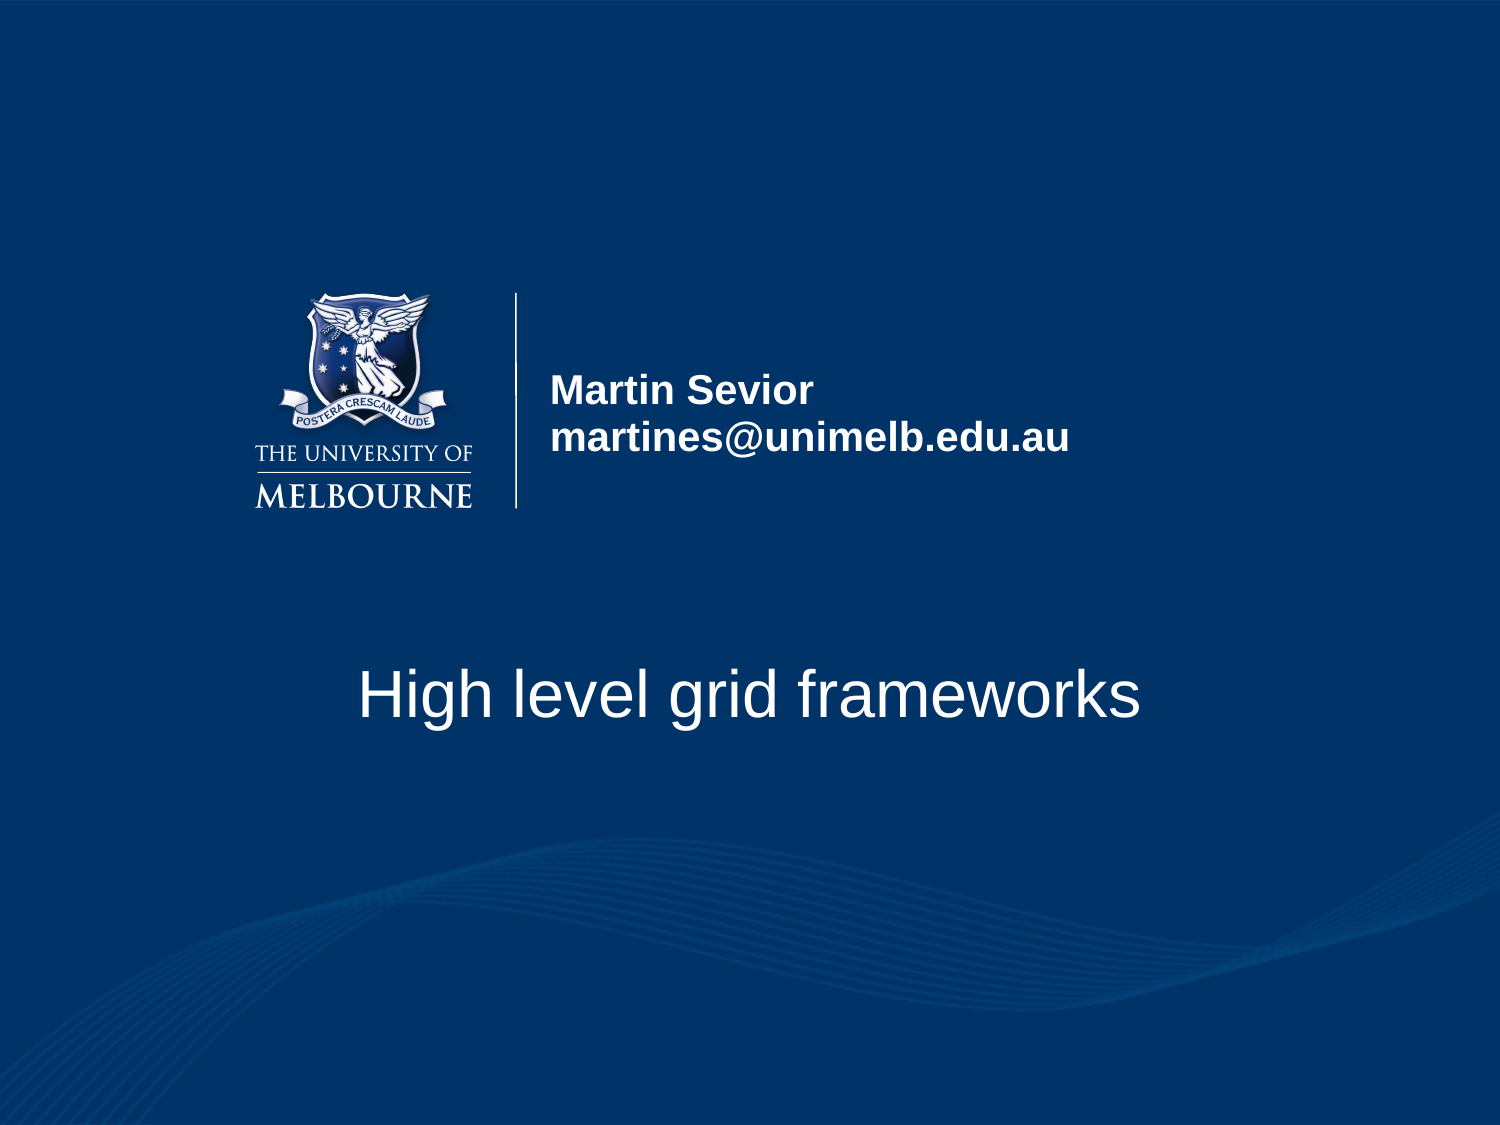

# Martin Sevior martines@unimelb.edu.au
High level grid frameworks